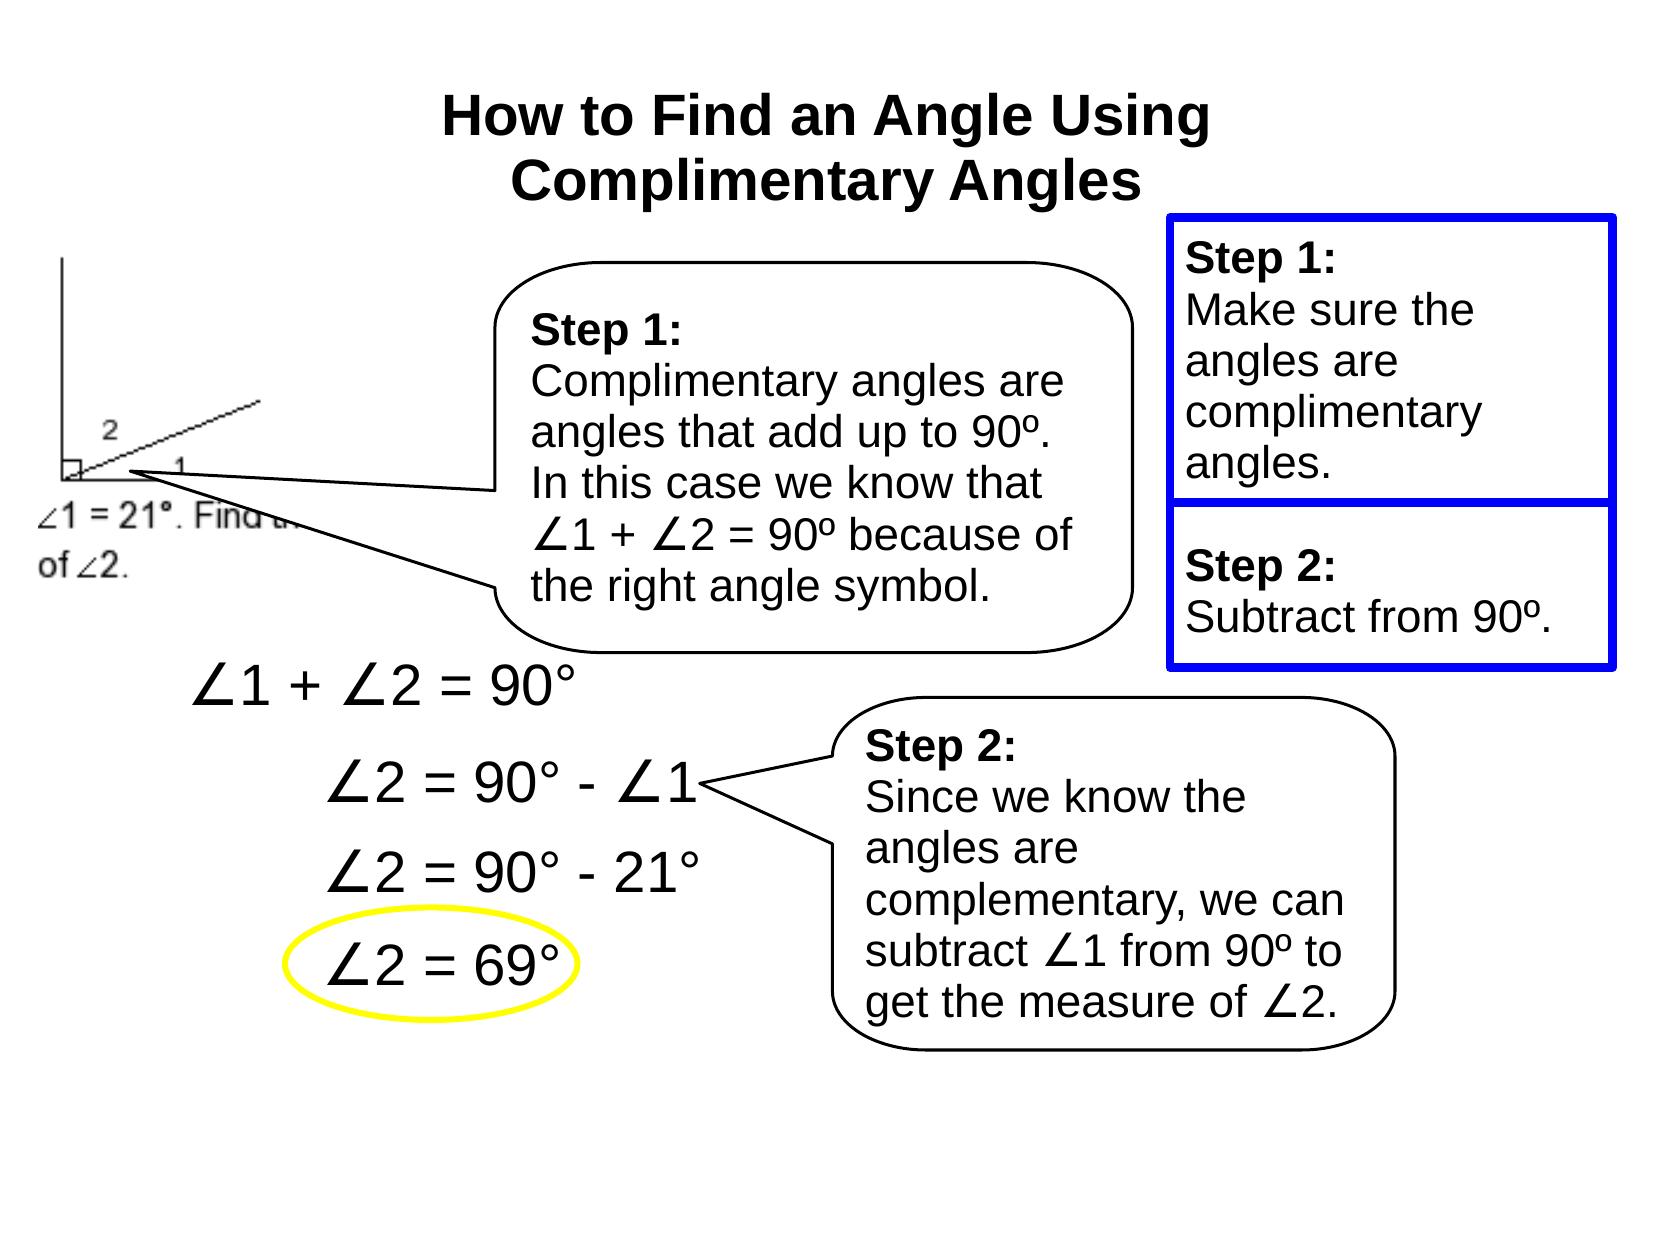

How to Find an Angle Using Complimentary Angles
Step 1:
Make sure the angles are complimentary angles.
Step 2:
Subtract from 90º.
Step 1:
Complimentary angles are angles that add up to 90º. In this case we know that ∠1 + ∠2 = 90º because of the right angle symbol.
∠1 + ∠2 = 90°
Step 2:
Since we know the angles are complementary, we can subtract ∠1 from 90º to get the measure of ∠2.
∠2 = 90° - ∠1
∠2 = 90° - 21°
∠2 = 69°